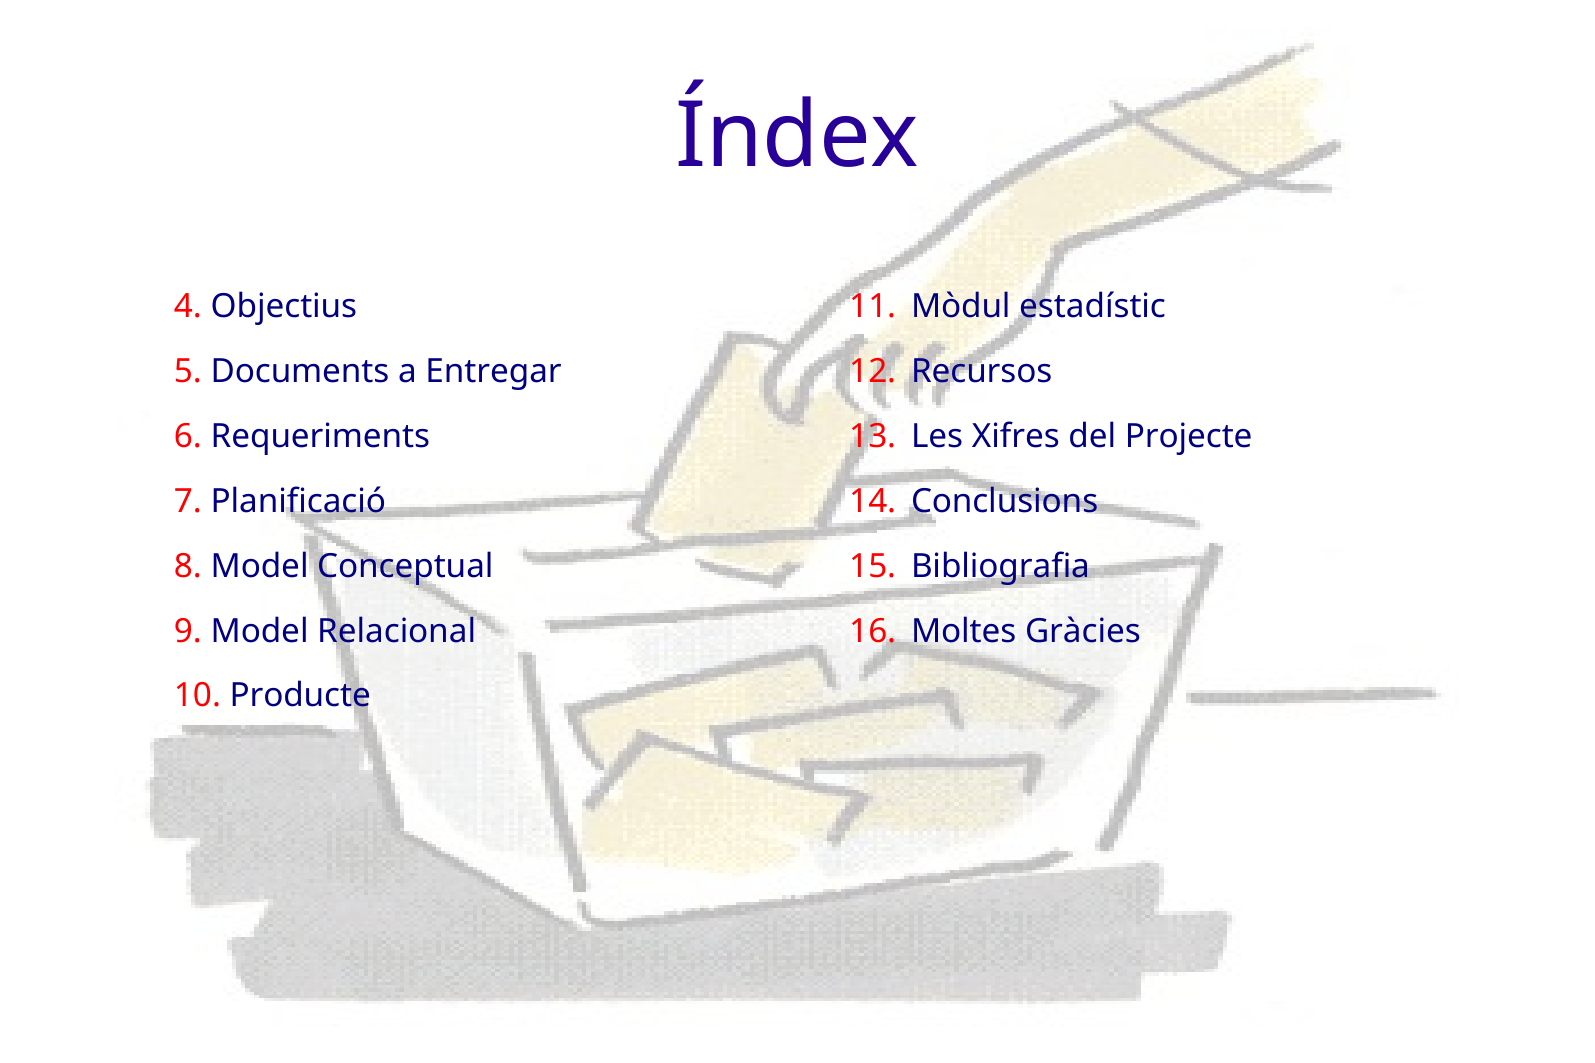

# Índex
 Mòdul estadístic
 Recursos
 Les Xifres del Projecte
 Conclusions
 Bibliografia
 Moltes Gràcies
 Objectius
 Documents a Entregar
 Requeriments
 Planificació
 Model Conceptual
 Model Relacional
 Producte